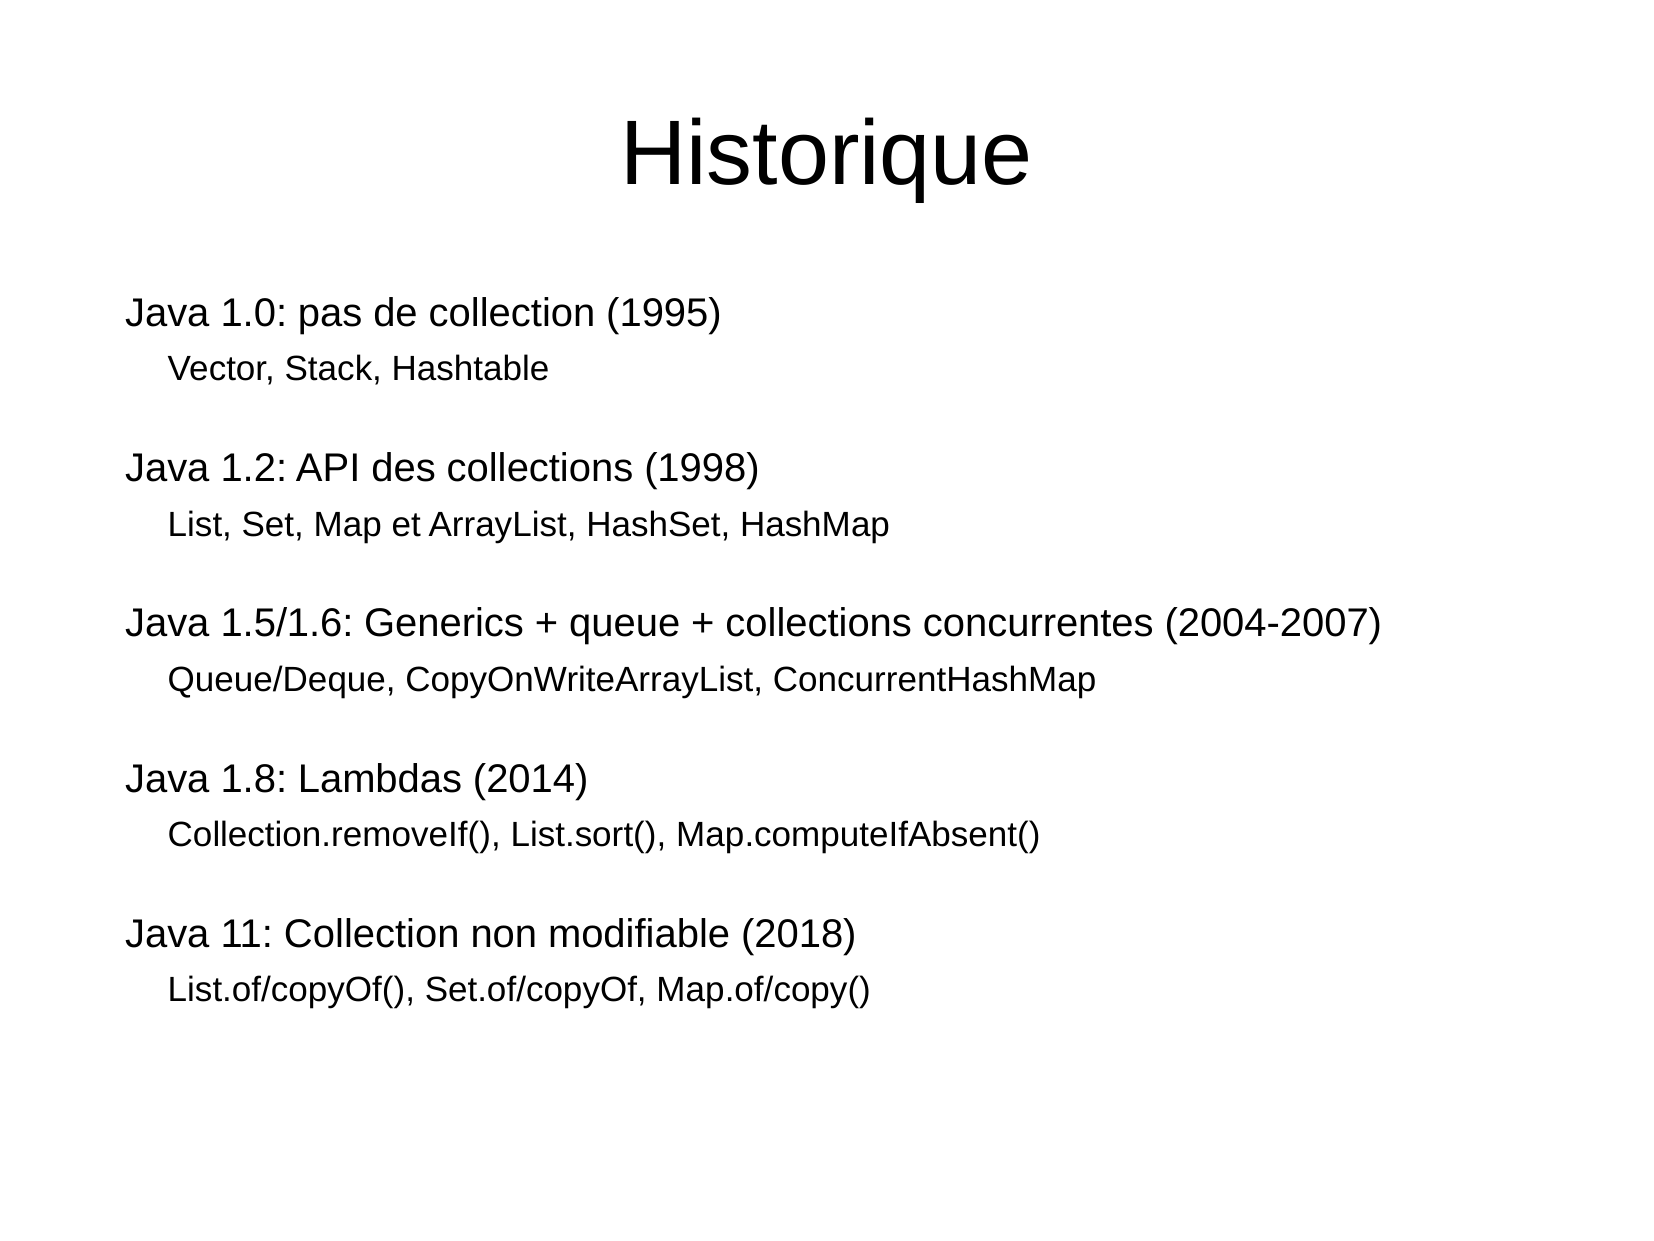

# Historique
Java 1.0: pas de collection (1995)
Vector, Stack, Hashtable
Java 1.2: API des collections (1998)
List, Set, Map et ArrayList, HashSet, HashMap
Java 1.5/1.6: Generics + queue + collections concurrentes (2004-2007)
Queue/Deque, CopyOnWriteArrayList, ConcurrentHashMap
Java 1.8: Lambdas (2014)
Collection.removeIf(), List.sort(), Map.computeIfAbsent()
Java 11: Collection non modifiable (2018)
List.of/copyOf(), Set.of/copyOf, Map.of/copy()